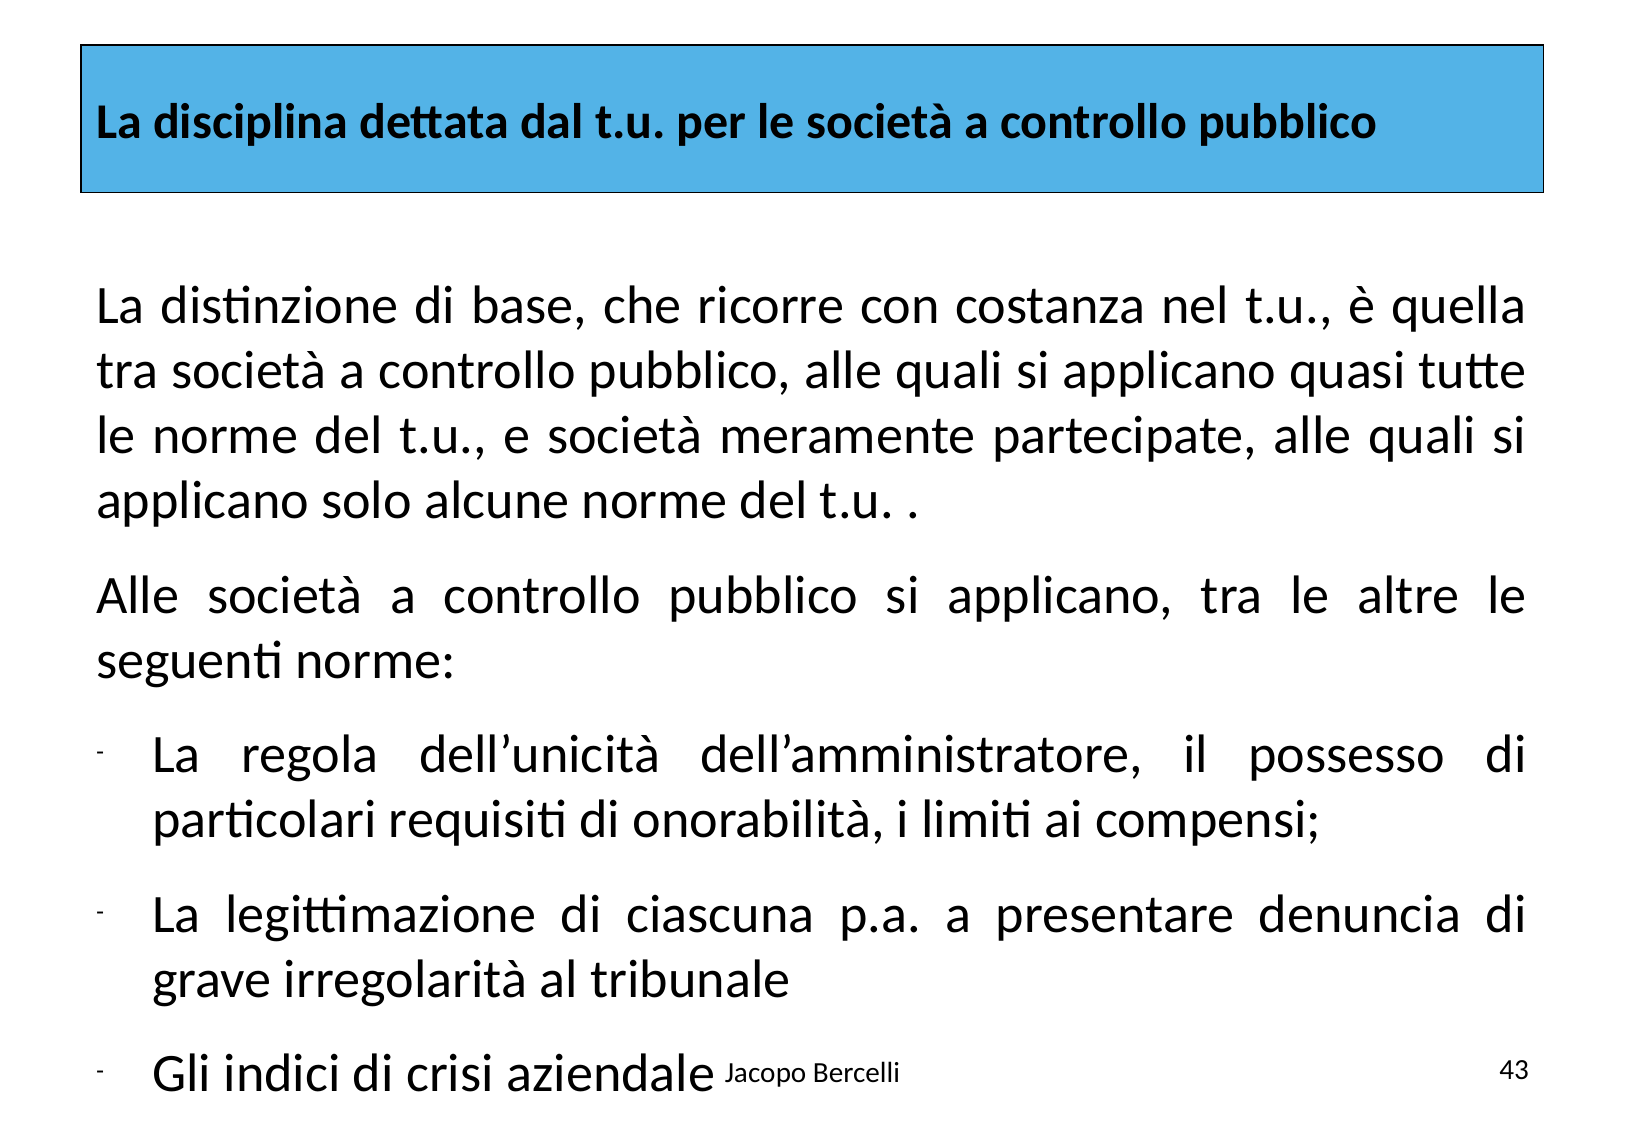

# La disciplina dettata dal t.u. per le società a controllo pubblico
La distinzione di base, che ricorre con costanza nel t.u., è quella tra società a controllo pubblico, alle quali si applicano quasi tutte le norme del t.u., e società meramente partecipate, alle quali si applicano solo alcune norme del t.u. .
Alle società a controllo pubblico si applicano, tra le altre le seguenti norme:
La regola dell’unicità dell’amministratore, il possesso di particolari requisiti di onorabilità, i limiti ai compensi;
La legittimazione di ciascuna p.a. a presentare denuncia di grave irregolarità al tribunale
Gli indici di crisi aziendale
Jacopo Bercelli